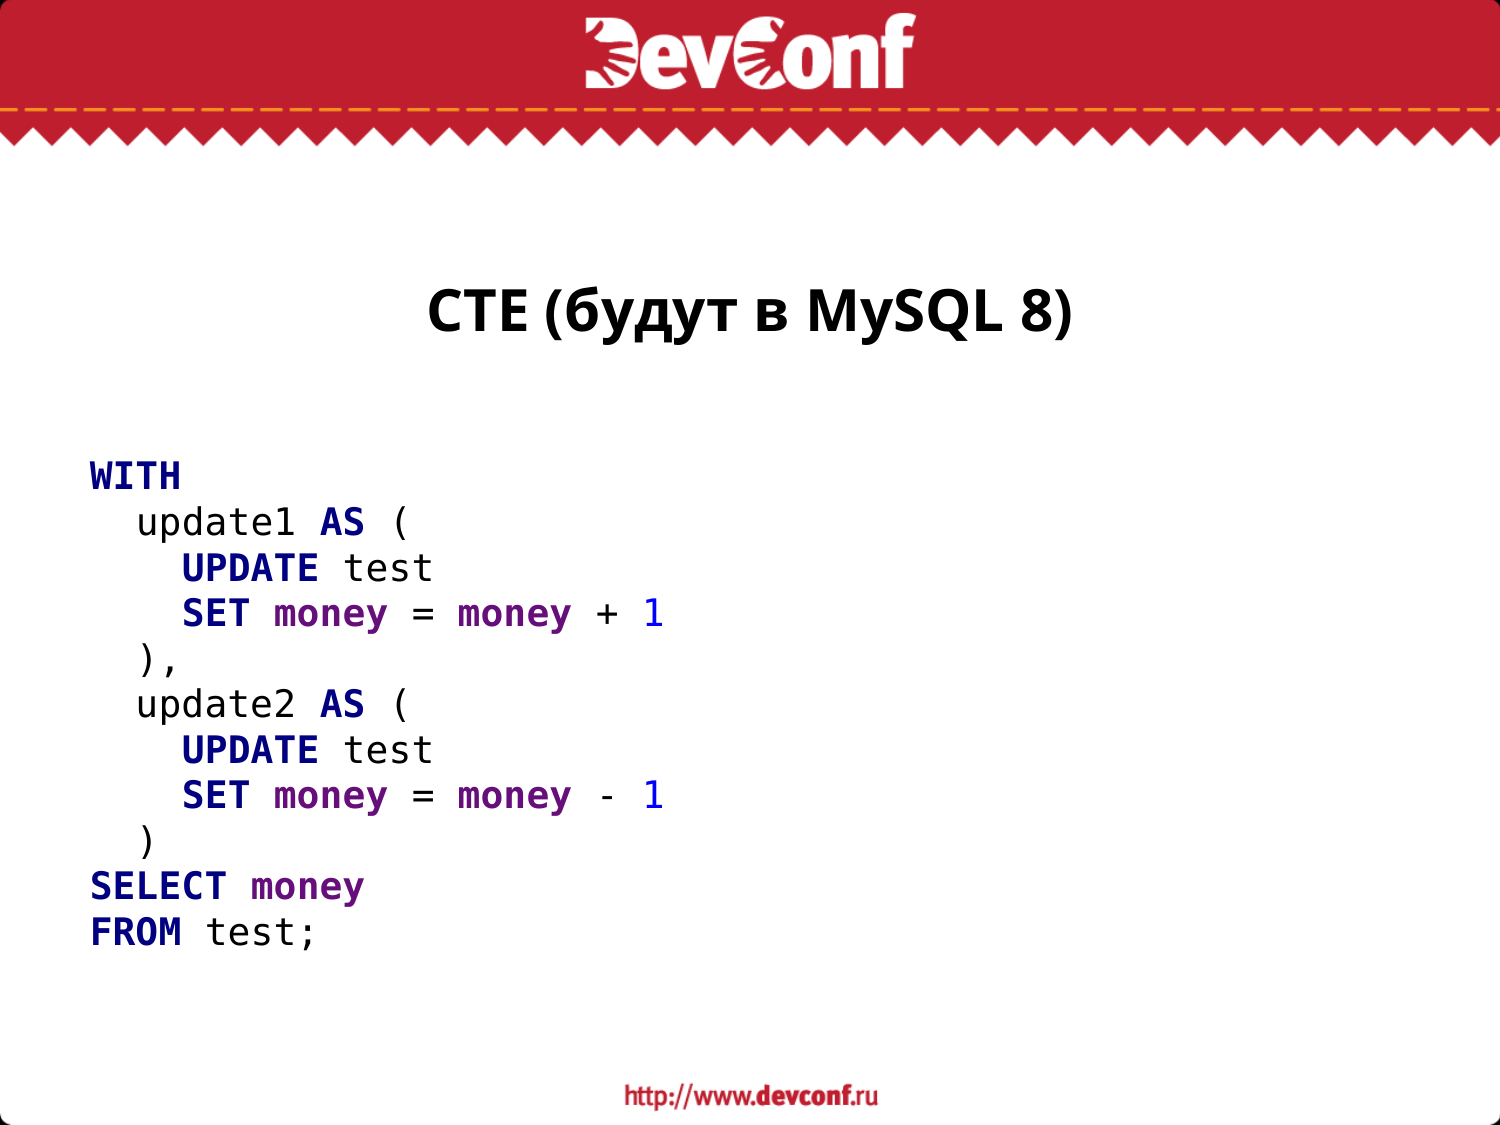

# CTE (будут в MySQL 8)
WITH
 update1 AS (
 UPDATE test
 SET money = money + 1
 ),
 update2 AS (
 UPDATE test
 SET money = money - 1
 )
SELECT money
FROM test;